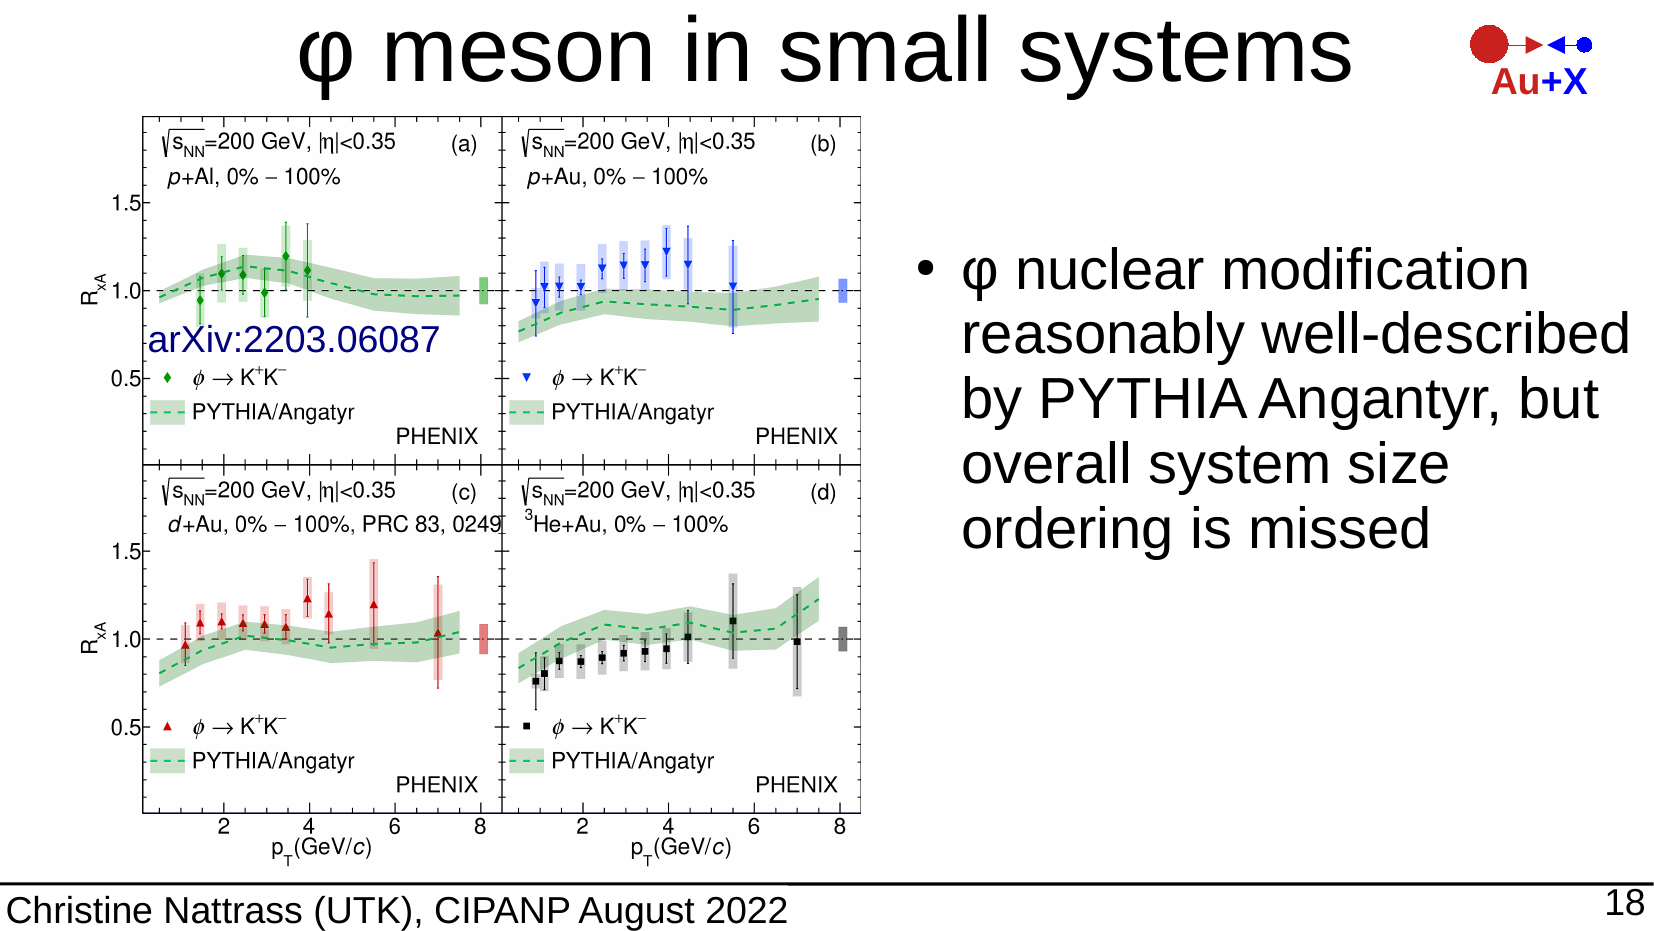

# φ meson in small systems
Au+X
φ nuclear modification reasonably well-described by PYTHIA Angantyr, but overall system size ordering is missed
arXiv:2203.06087